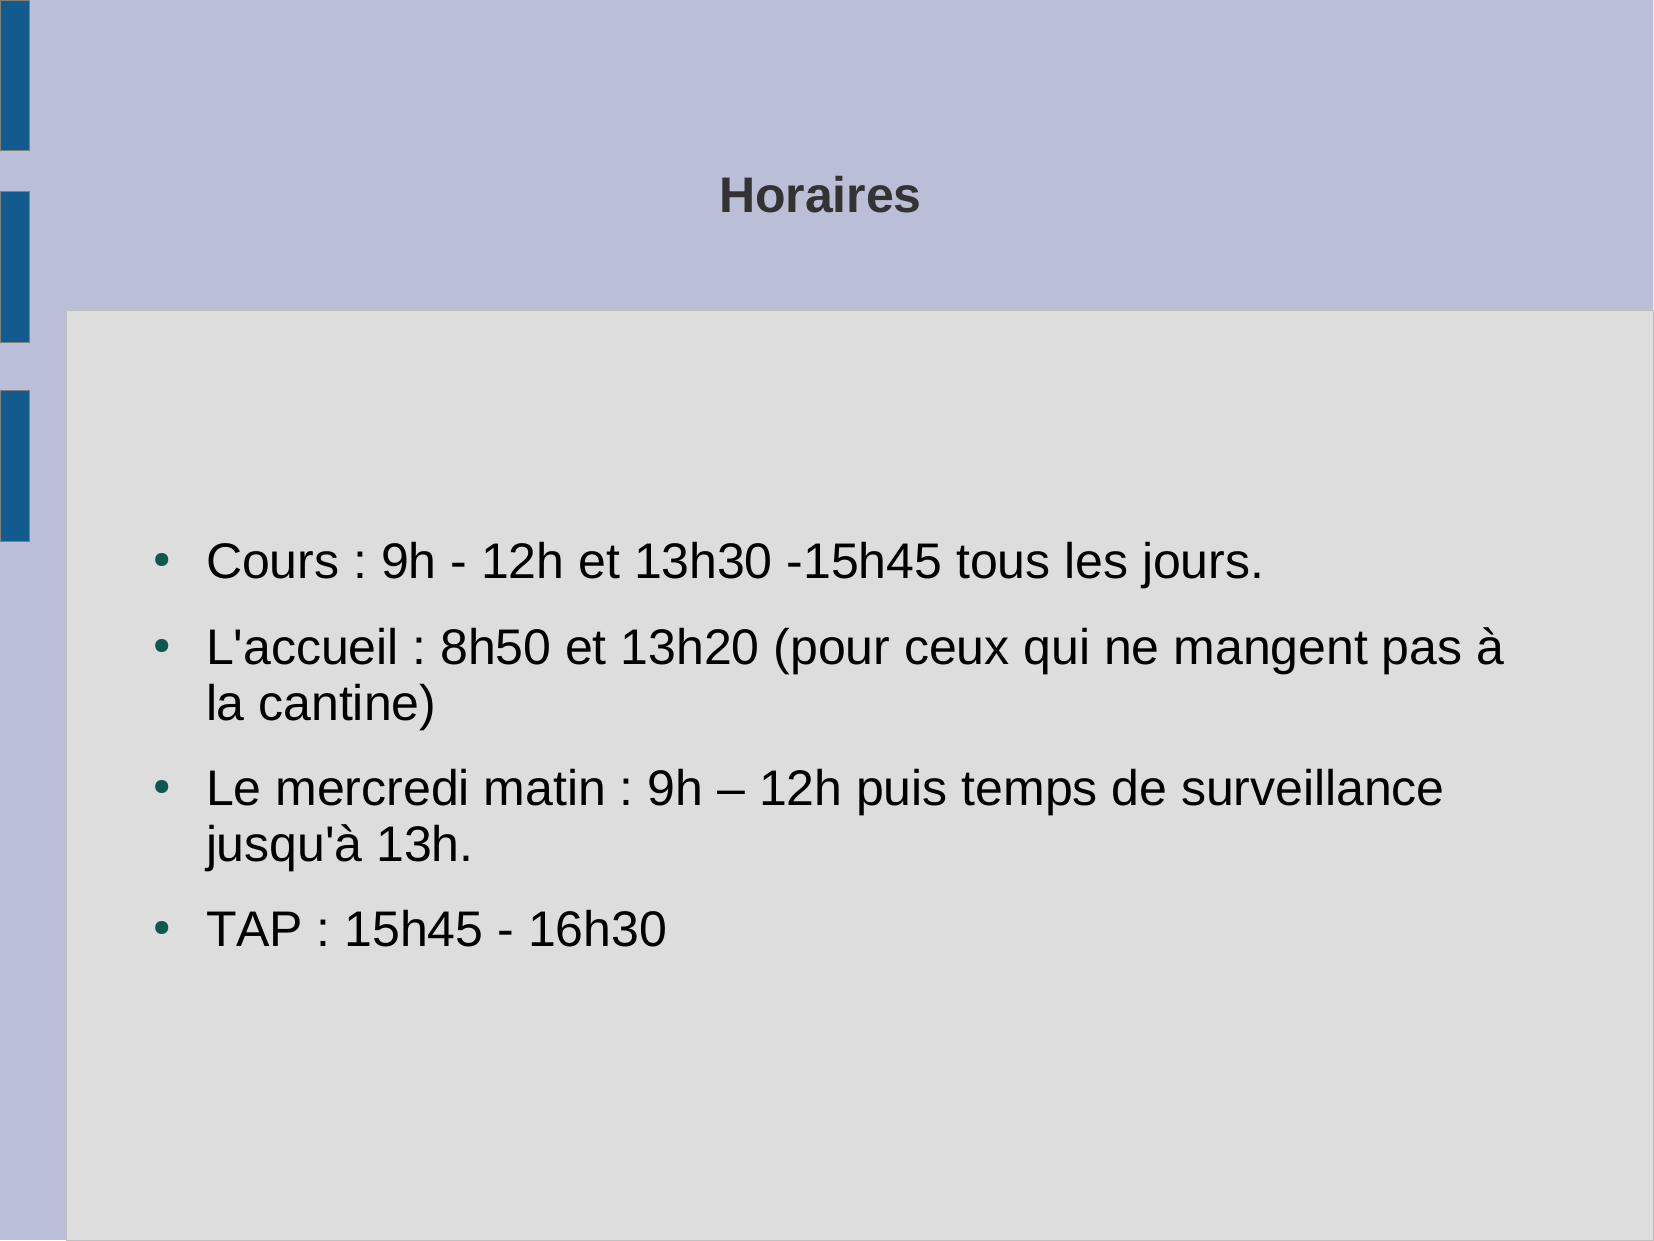

# Horaires
Cours : 9h - 12h et 13h30 -15h45 tous les jours.
L'accueil : 8h50 et 13h20 (pour ceux qui ne mangent pas à la cantine)
Le mercredi matin : 9h – 12h puis temps de surveillance jusqu'à 13h.
TAP : 15h45 - 16h30